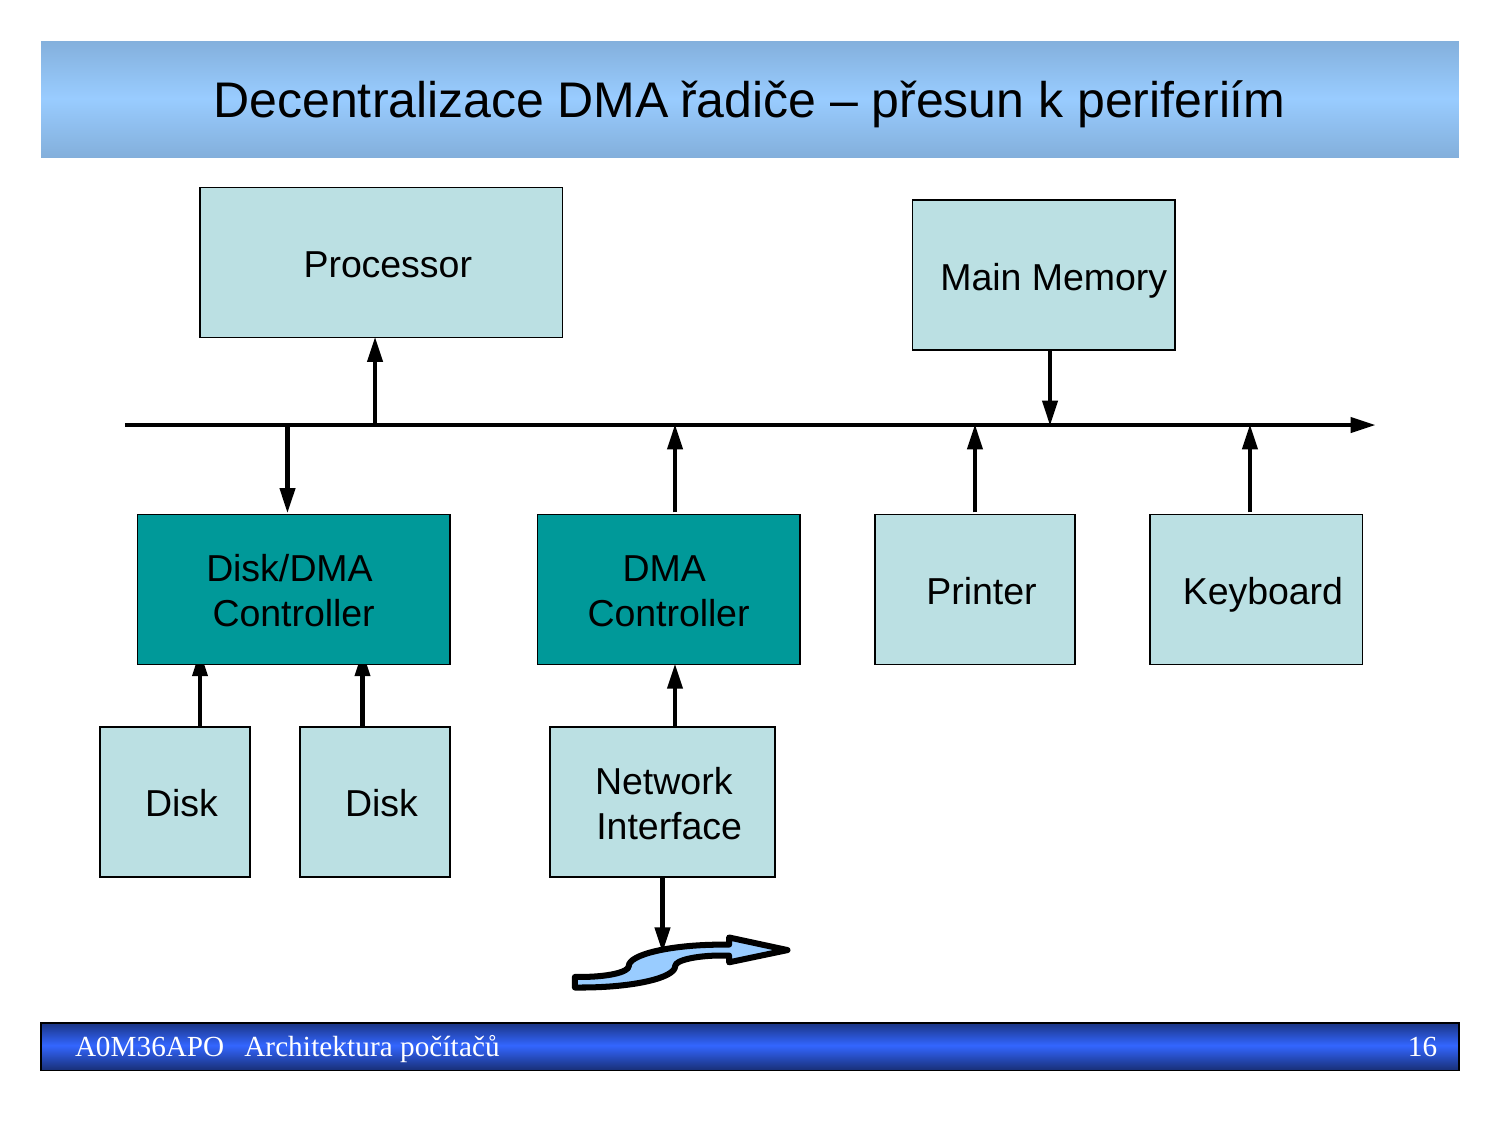

# Decentralizace DMA řadiče – přesun k periferiím
Processor
Main Memory
Disk/DMA
Controller
DMA
Controller
Printer
Keyboard
Disk
Disk
Network
Interface
A0M36APO Architektura počítačů
16